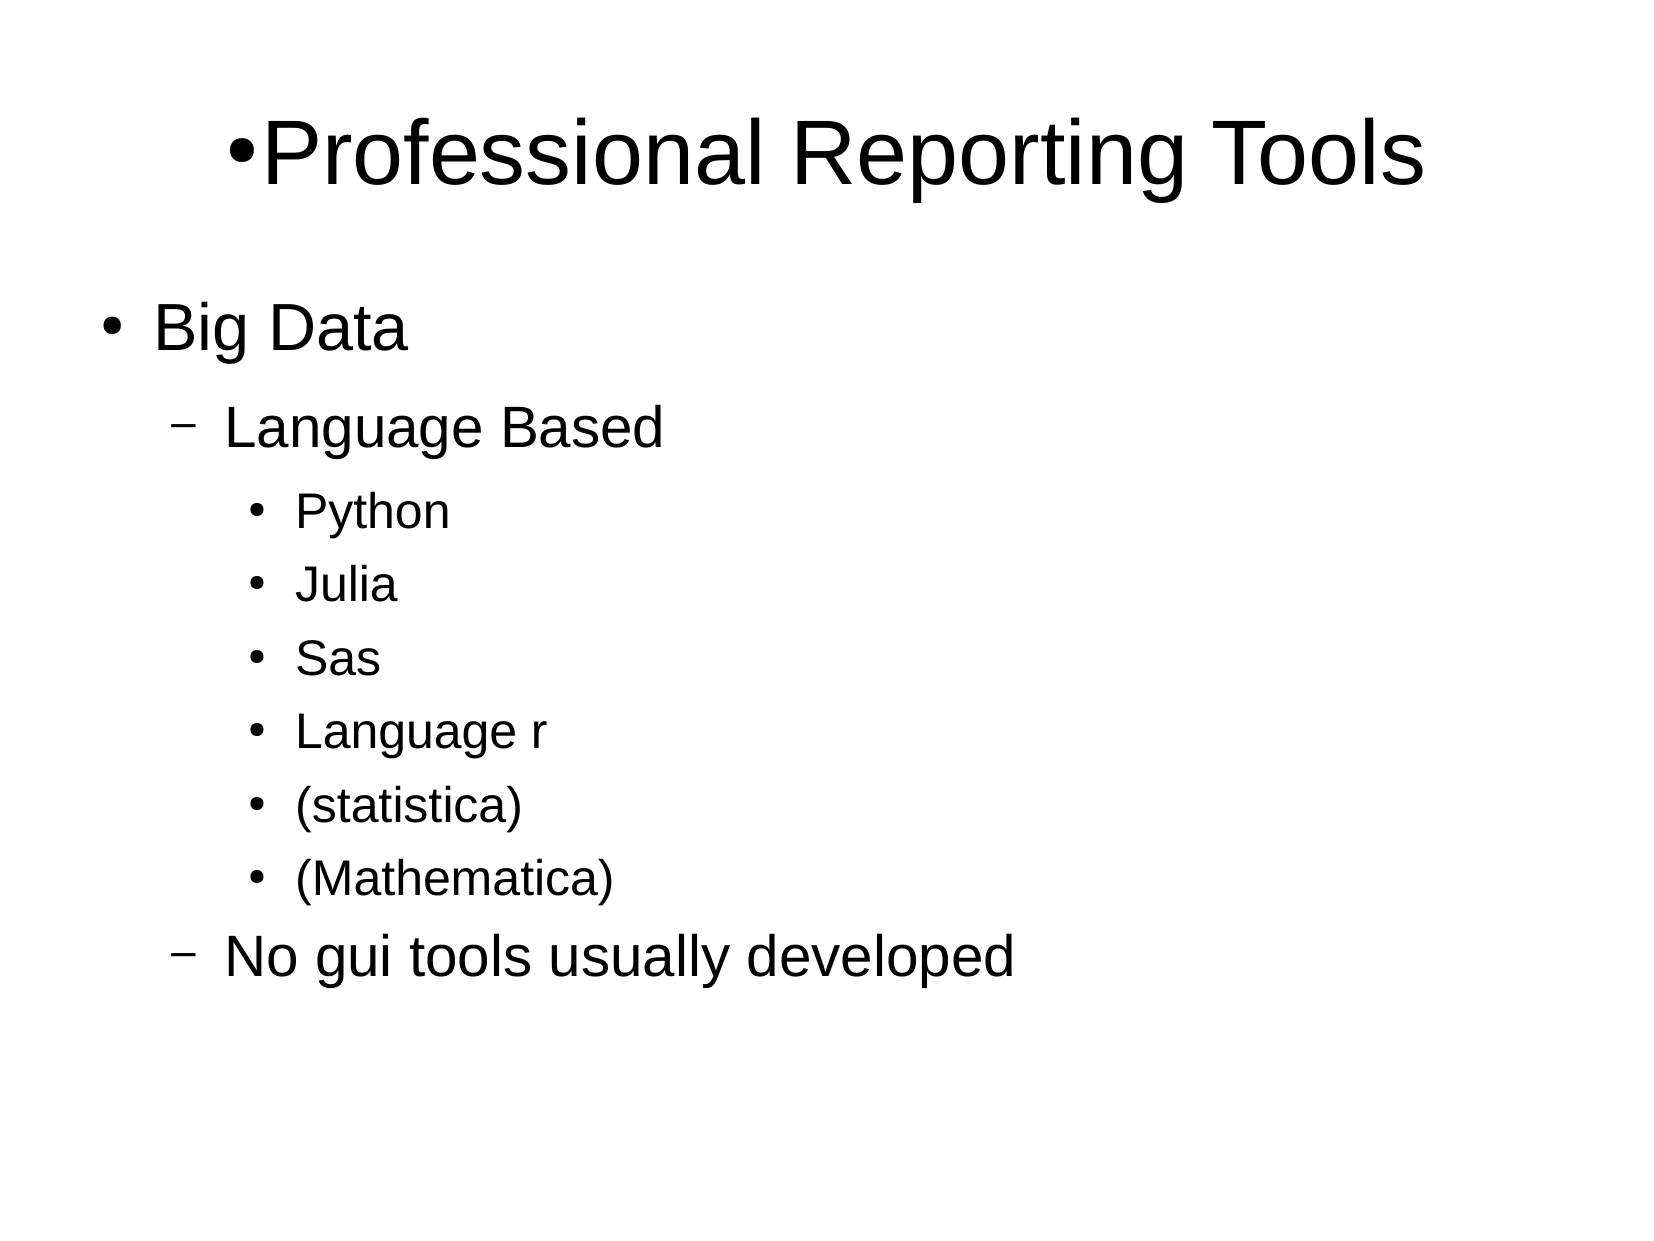

# Professional Reporting Tools
Big Data
Language Based
Python
Julia
Sas
Language r
(statistica)
(Mathematica)
No gui tools usually developed